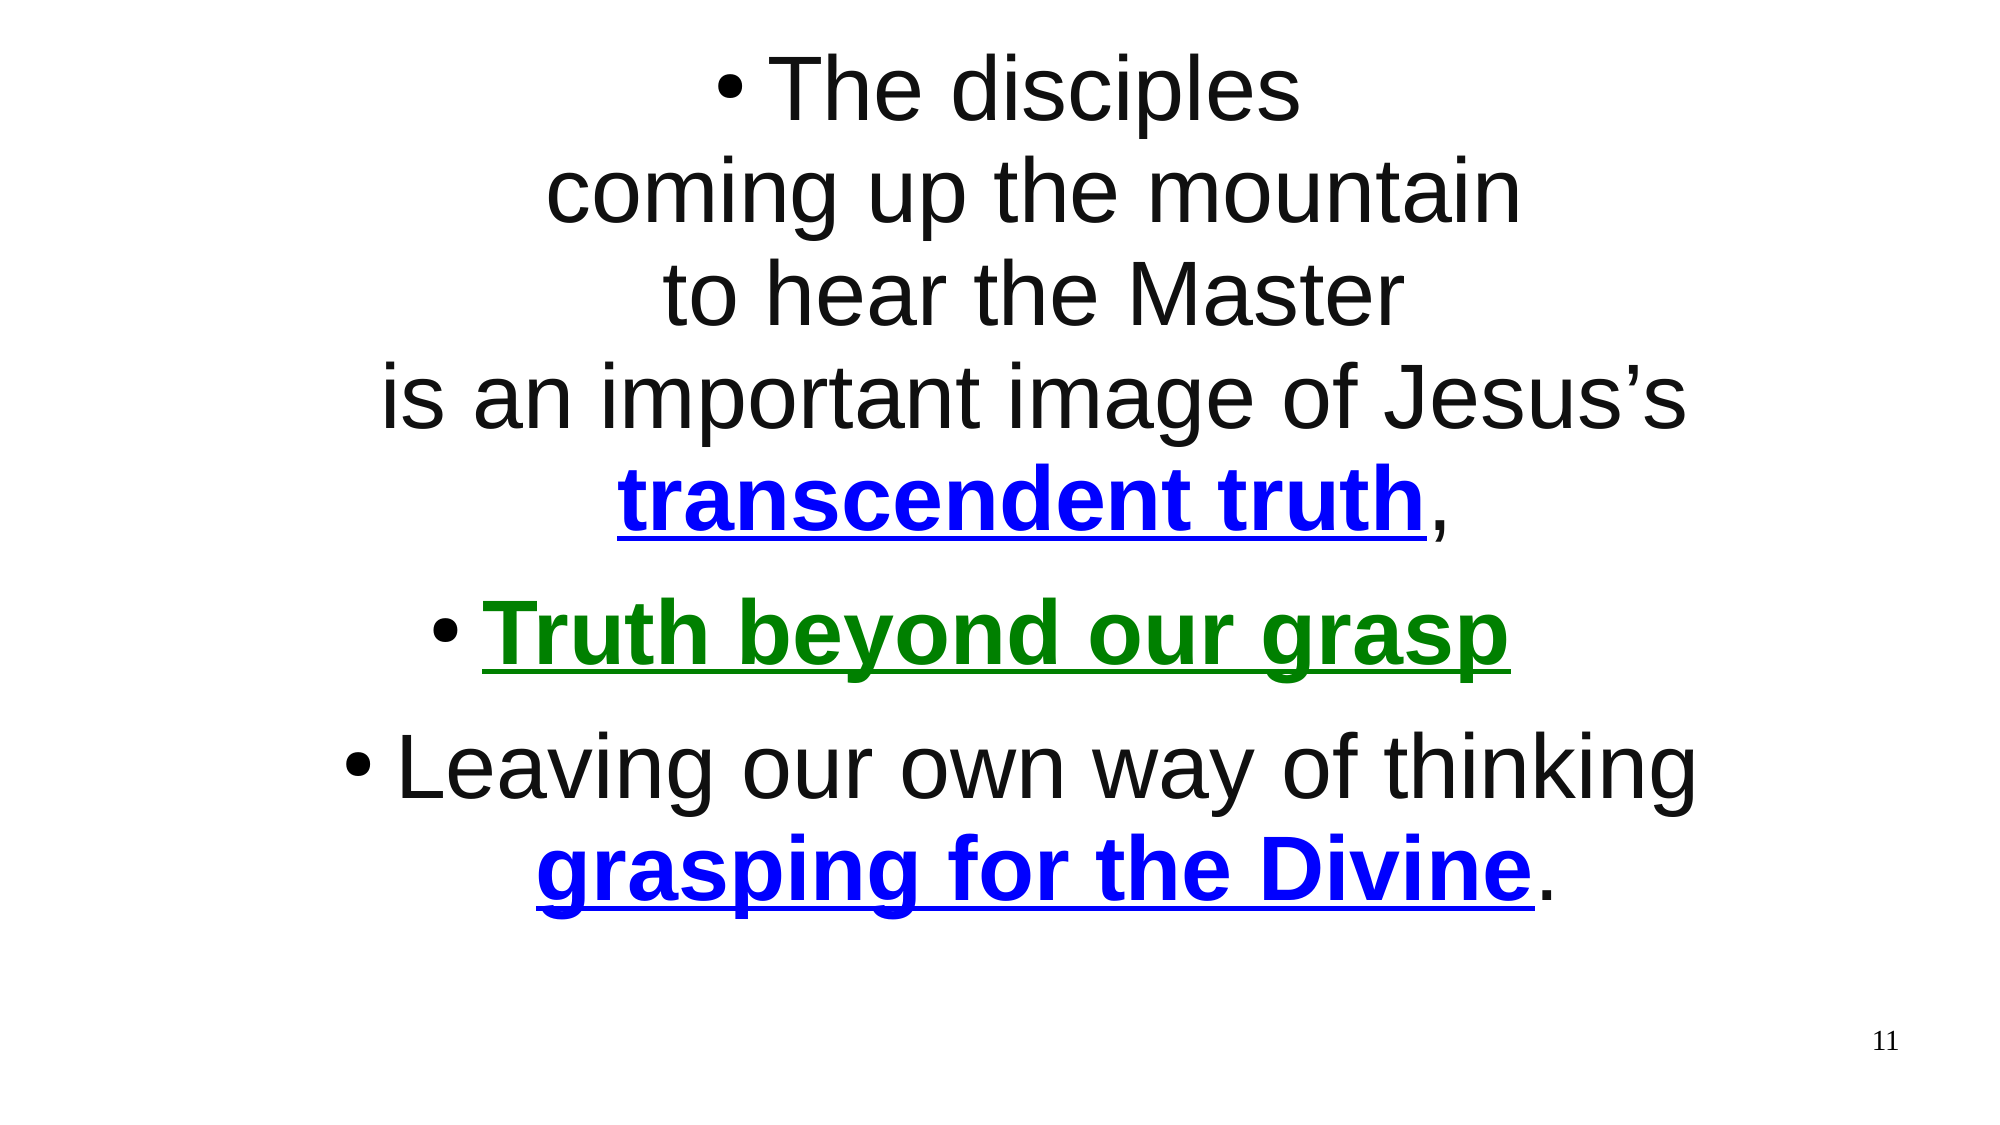

# The disciples coming up the mountain to hear the Master is an important image of Jesus’s transcendent truth,
Truth beyond our grasp
Leaving our own way of thinking
grasping for the Divine.
11